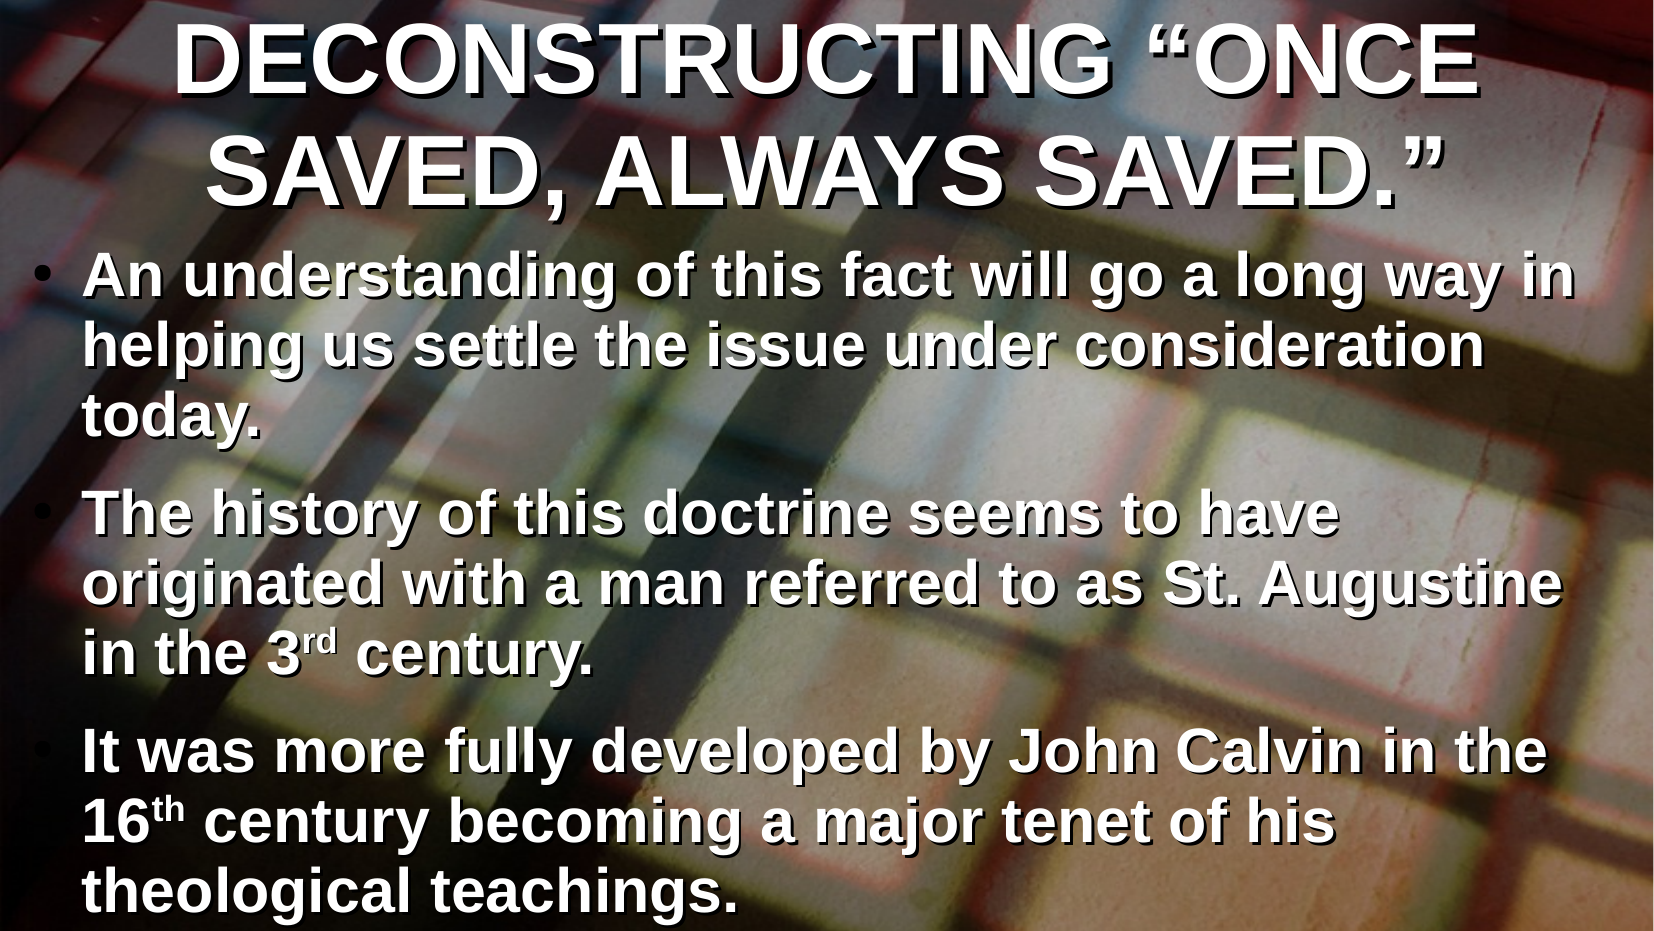

# DECONSTRUCTING “ONCE SAVED, ALWAYS SAVED.”
An understanding of this fact will go a long way in helping us settle the issue under consideration today.
The history of this doctrine seems to have originated with a man referred to as St. Augustine in the 3rd century.
It was more fully developed by John Calvin in the 16th century becoming a major tenet of his theological teachings.